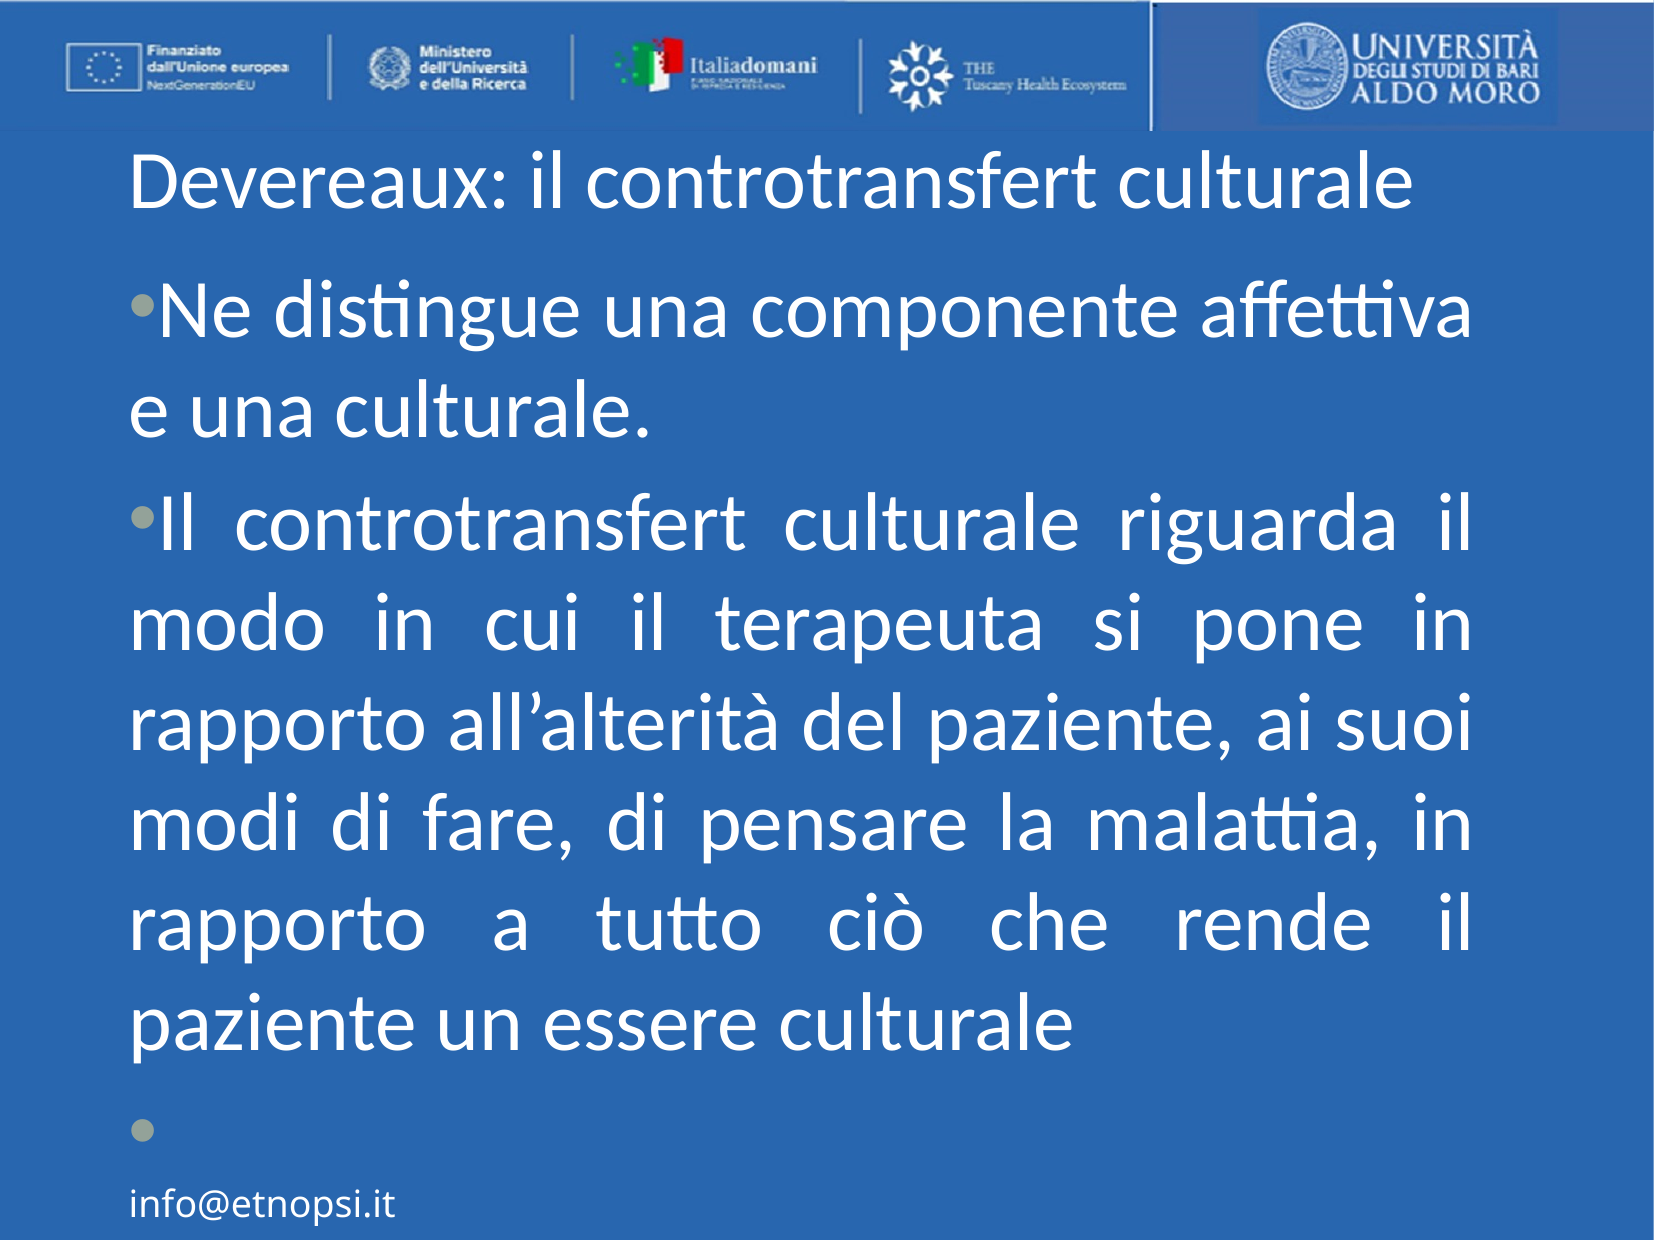

# Devereaux: il controtransfert culturale
Ne distingue una componente affettiva e una culturale.
Il controtransfert culturale riguarda il modo in cui il terapeuta si pone in rapporto all’alterità del paziente, ai suoi modi di fare, di pensare la malattia, in rapporto a tutto ciò che rende il paziente un essere culturale
 		 info@etnopsi.it